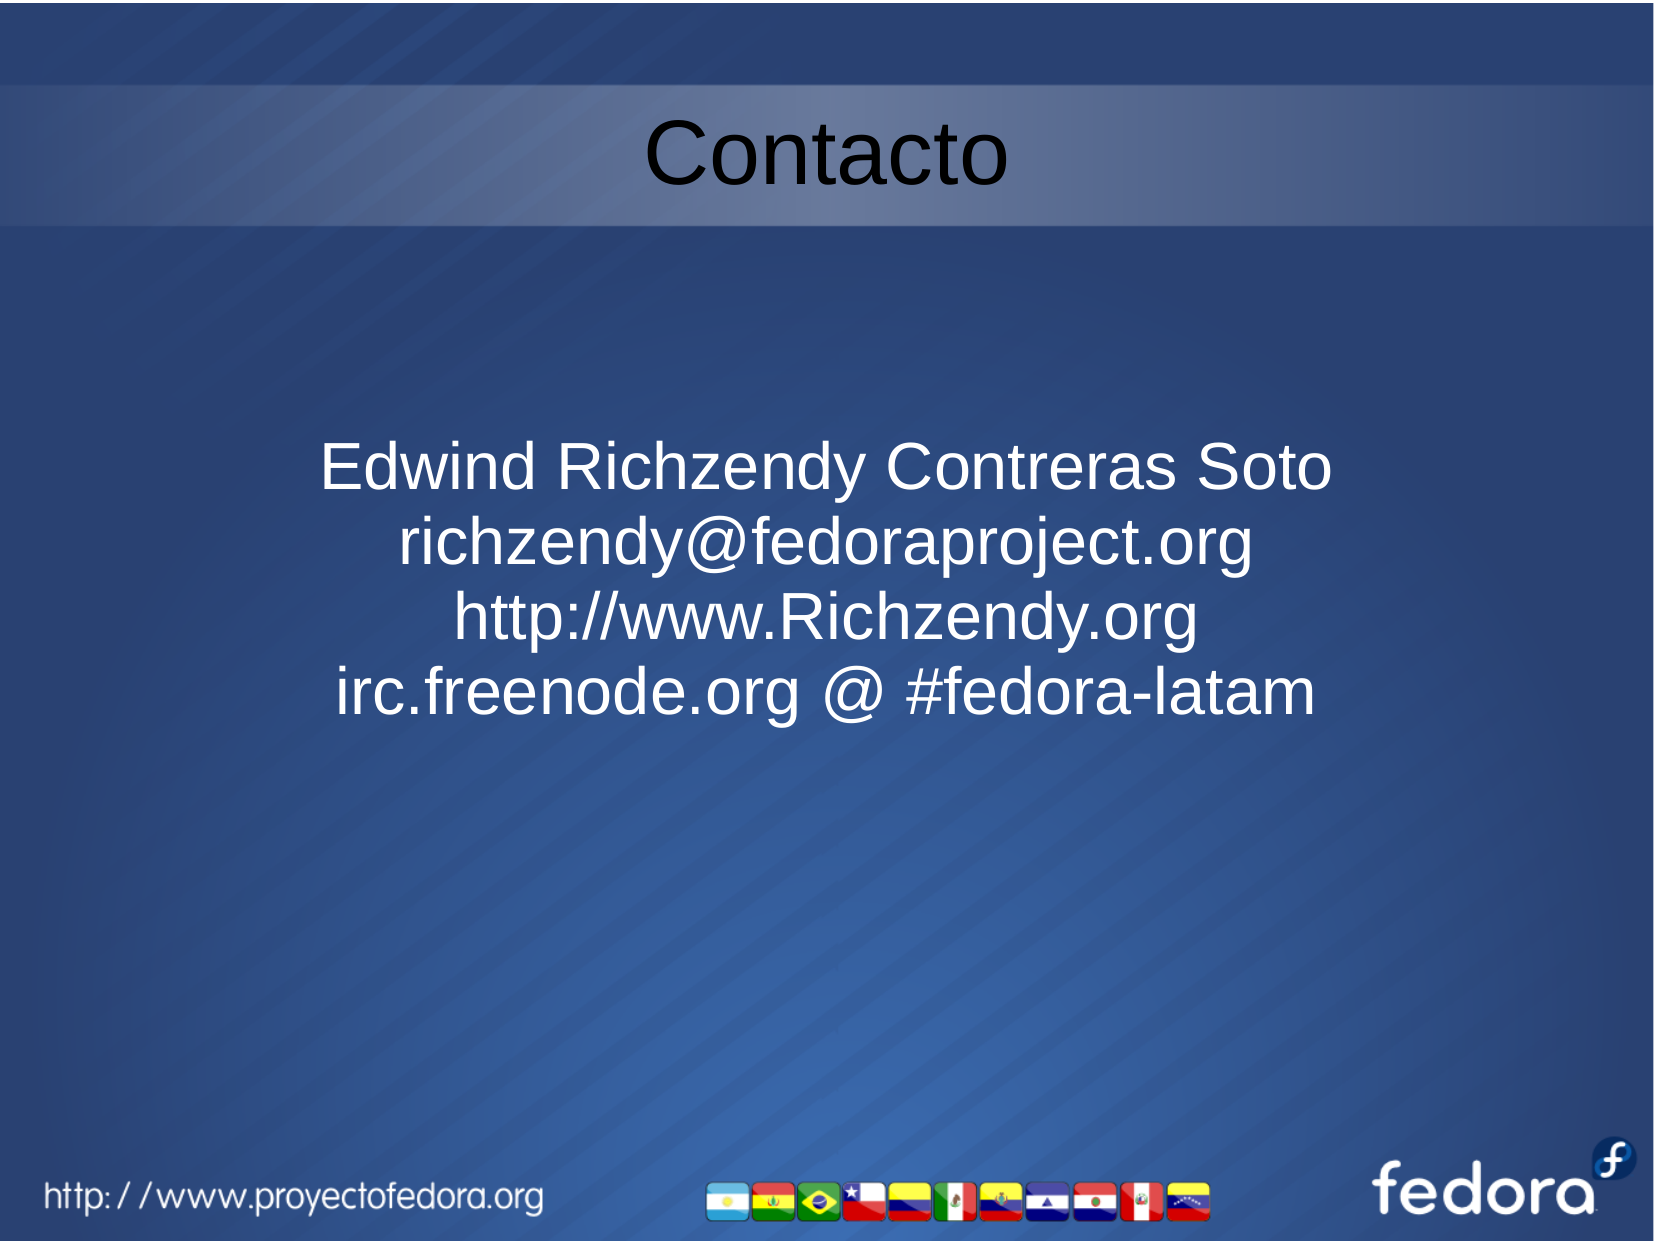

# Contacto
Edwind Richzendy Contreras Soto
richzendy@fedoraproject.org
http://www.Richzendy.org
irc.freenode.org @ #fedora-latam